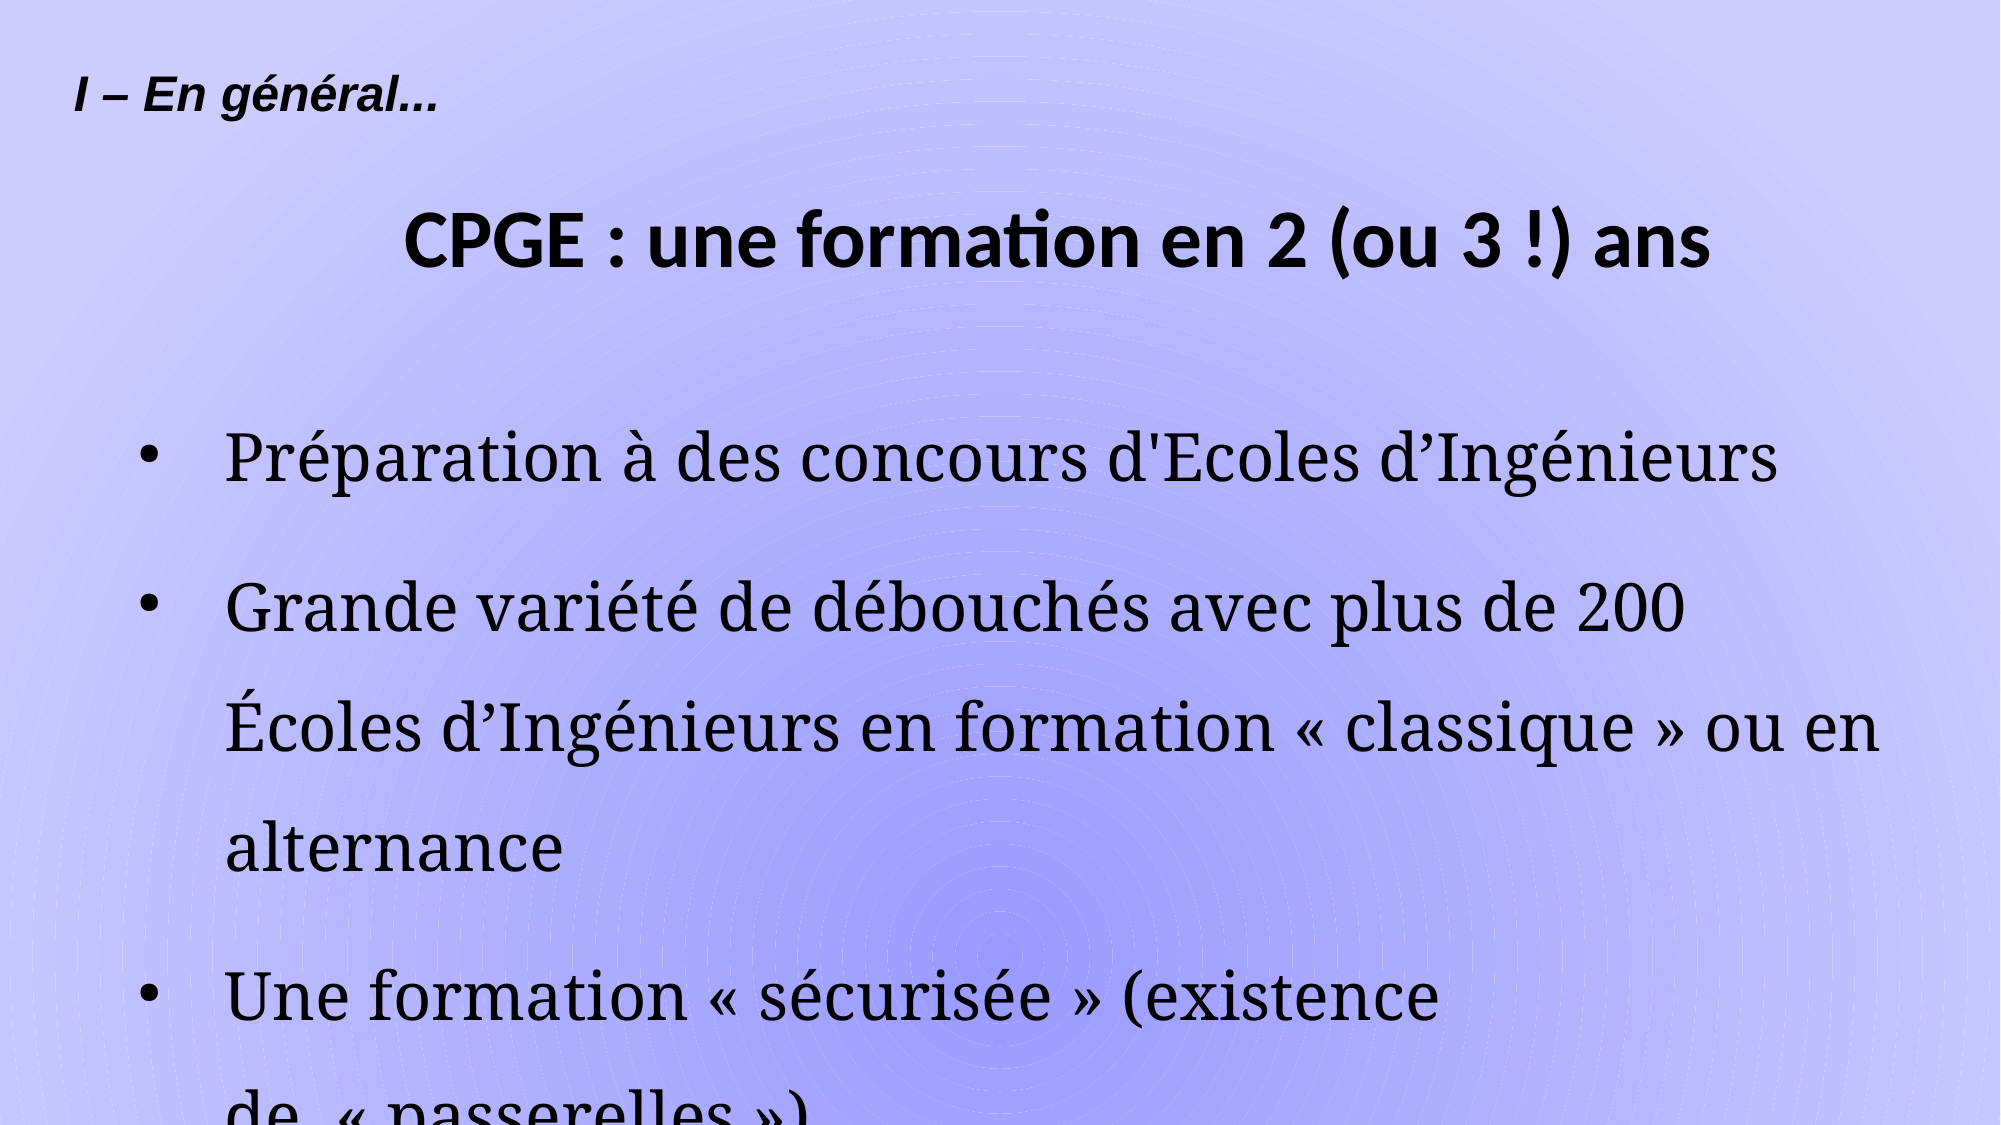

I – En général...
CPGE : une formation en 2 (ou 3 !) ans
# Préparation à des concours d'Ecoles d’Ingénieurs
Grande variété de débouchés avec plus de 200 Écoles d’Ingénieurs en formation « classique » ou en alternance
Une formation « sécurisée » (existence de  « passerelles »)